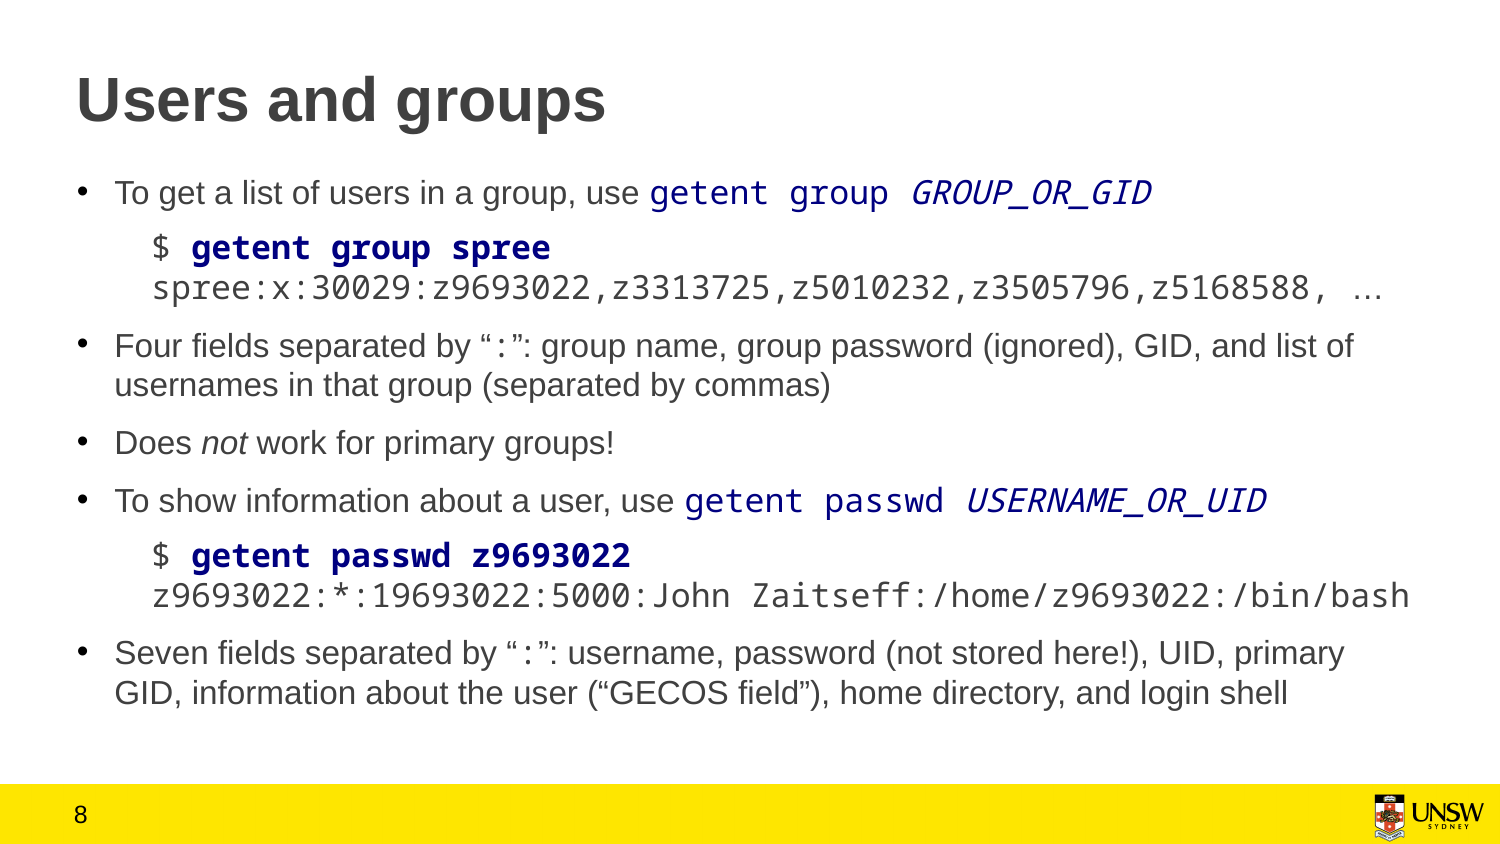

# Users and groups
To get a list of users in a group, use getent group GROUP_OR_GID
 $ getent group spree
 spree:x:30029:z9693022,z3313725,z5010232,z3505796,z5168588, …
Four fields separated by “:”: group name, group password (ignored), GID, and list of usernames in that group (separated by commas)
Does not work for primary groups!
To show information about a user, use getent passwd USERNAME_OR_UID
 $ getent passwd z9693022
 z9693022:*:19693022:5000:John Zaitseff:/home/z9693022:/bin/bash
Seven fields separated by “:”: username, password (not stored here!), UID, primary GID, information about the user (“GECOS field”), home directory, and login shell